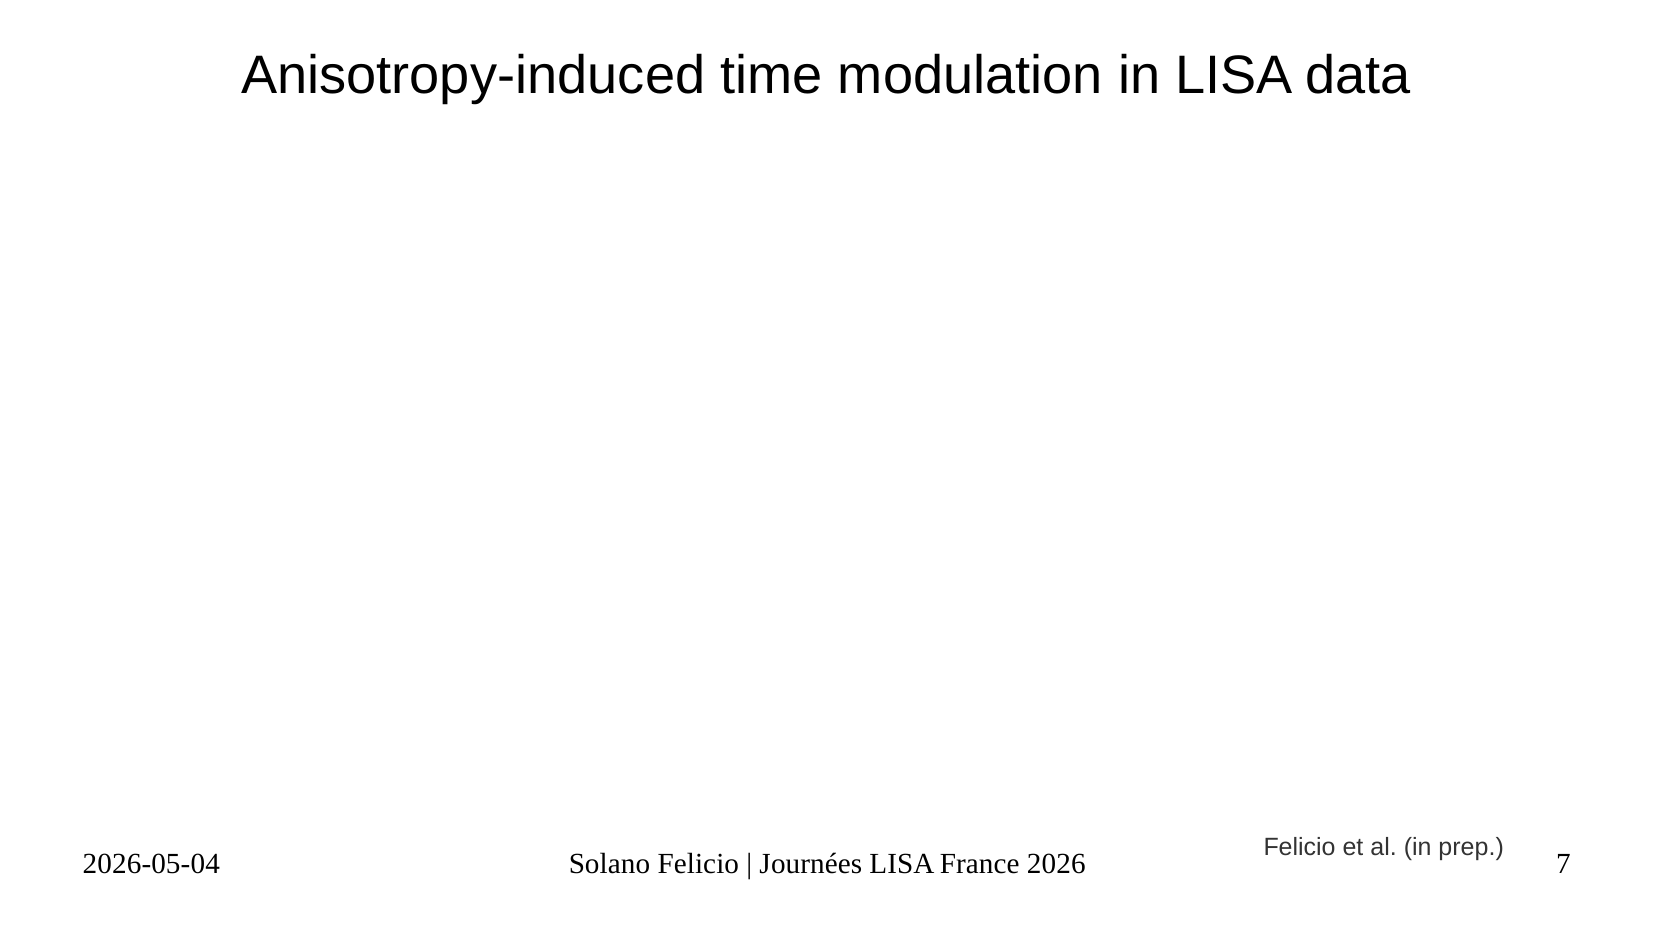

# Anisotropy-induced time modulation in LISA data
Felicio et al. (in prep.)
2026-05-04
Solano Felicio | Journées LISA France 2026
7